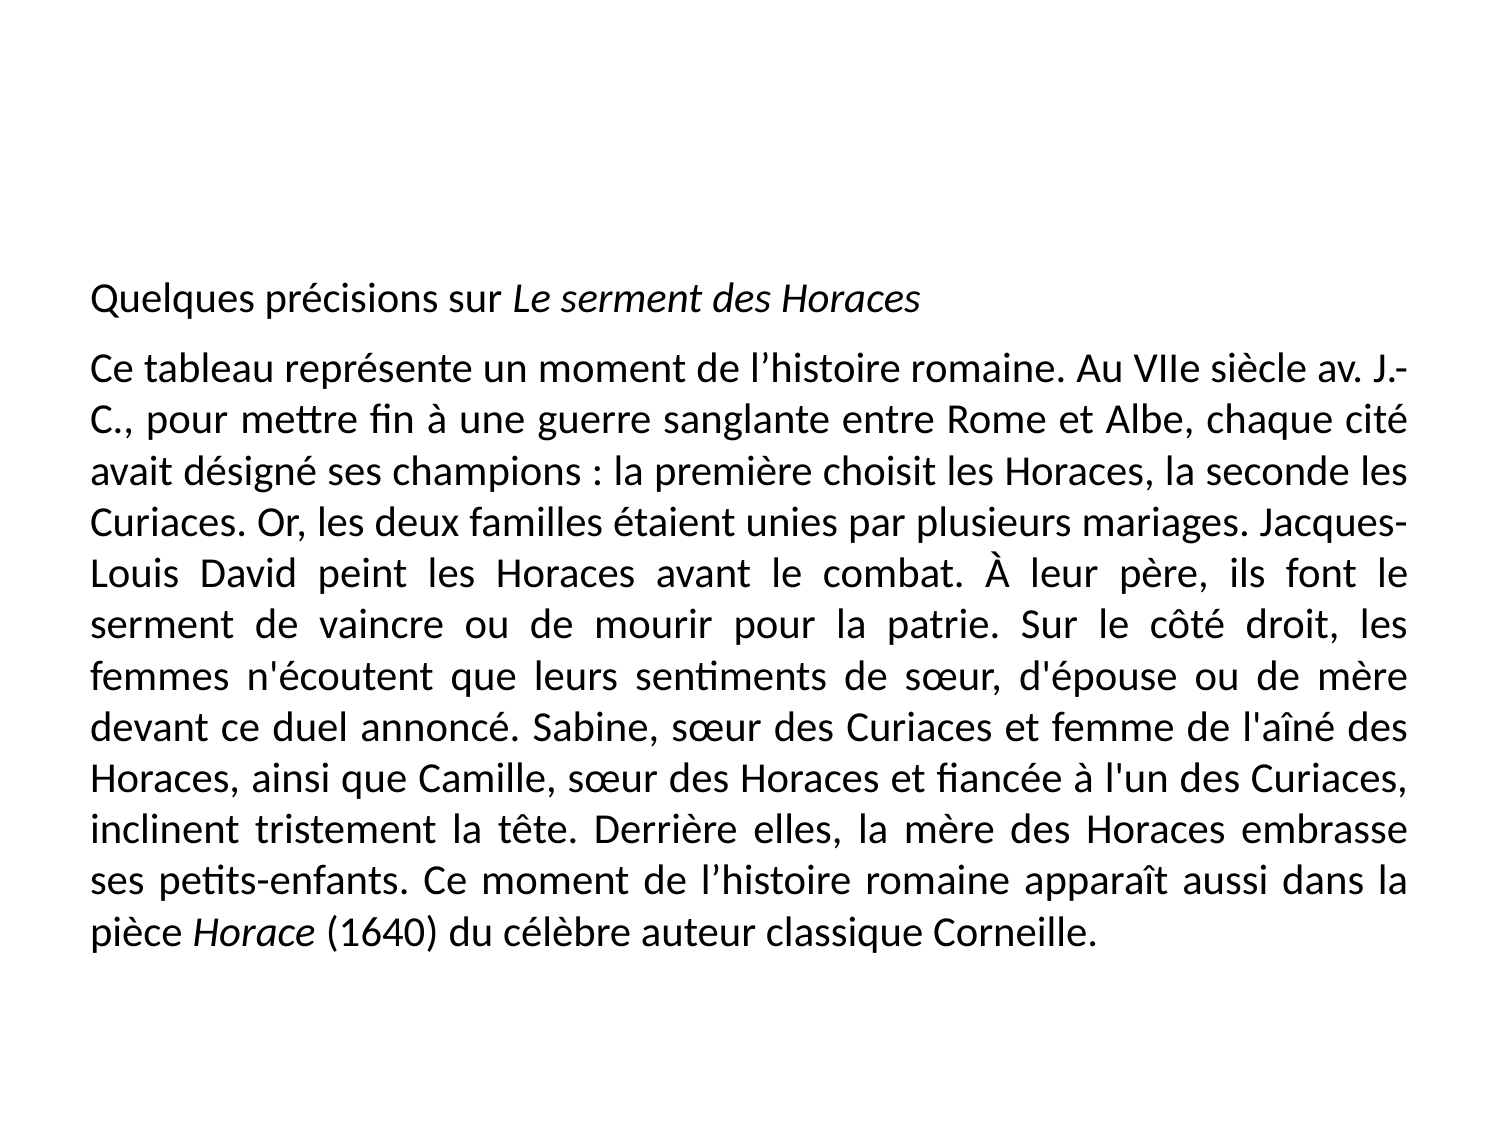

#
Quelques précisions sur Le serment des Horaces
Ce tableau représente un moment de l’histoire romaine. Au VIIe siècle av. J.-C., pour mettre fin à une guerre sanglante entre Rome et Albe, chaque cité avait désigné ses champions : la première choisit les Horaces, la seconde les Curiaces. Or, les deux familles étaient unies par plusieurs mariages. Jacques-Louis David peint les Horaces avant le combat. À leur père, ils font le serment de vaincre ou de mourir pour la patrie. Sur le côté droit, les femmes n'écoutent que leurs sentiments de sœur, d'épouse ou de mère devant ce duel annoncé. Sabine, sœur des Curiaces et femme de l'aîné des Horaces, ainsi que Camille, sœur des Horaces et fiancée à l'un des Curiaces, inclinent tristement la tête. Derrière elles, la mère des Horaces embrasse ses petits-enfants. Ce moment de l’histoire romaine apparaît aussi dans la pièce Horace (1640) du célèbre auteur classique Corneille.